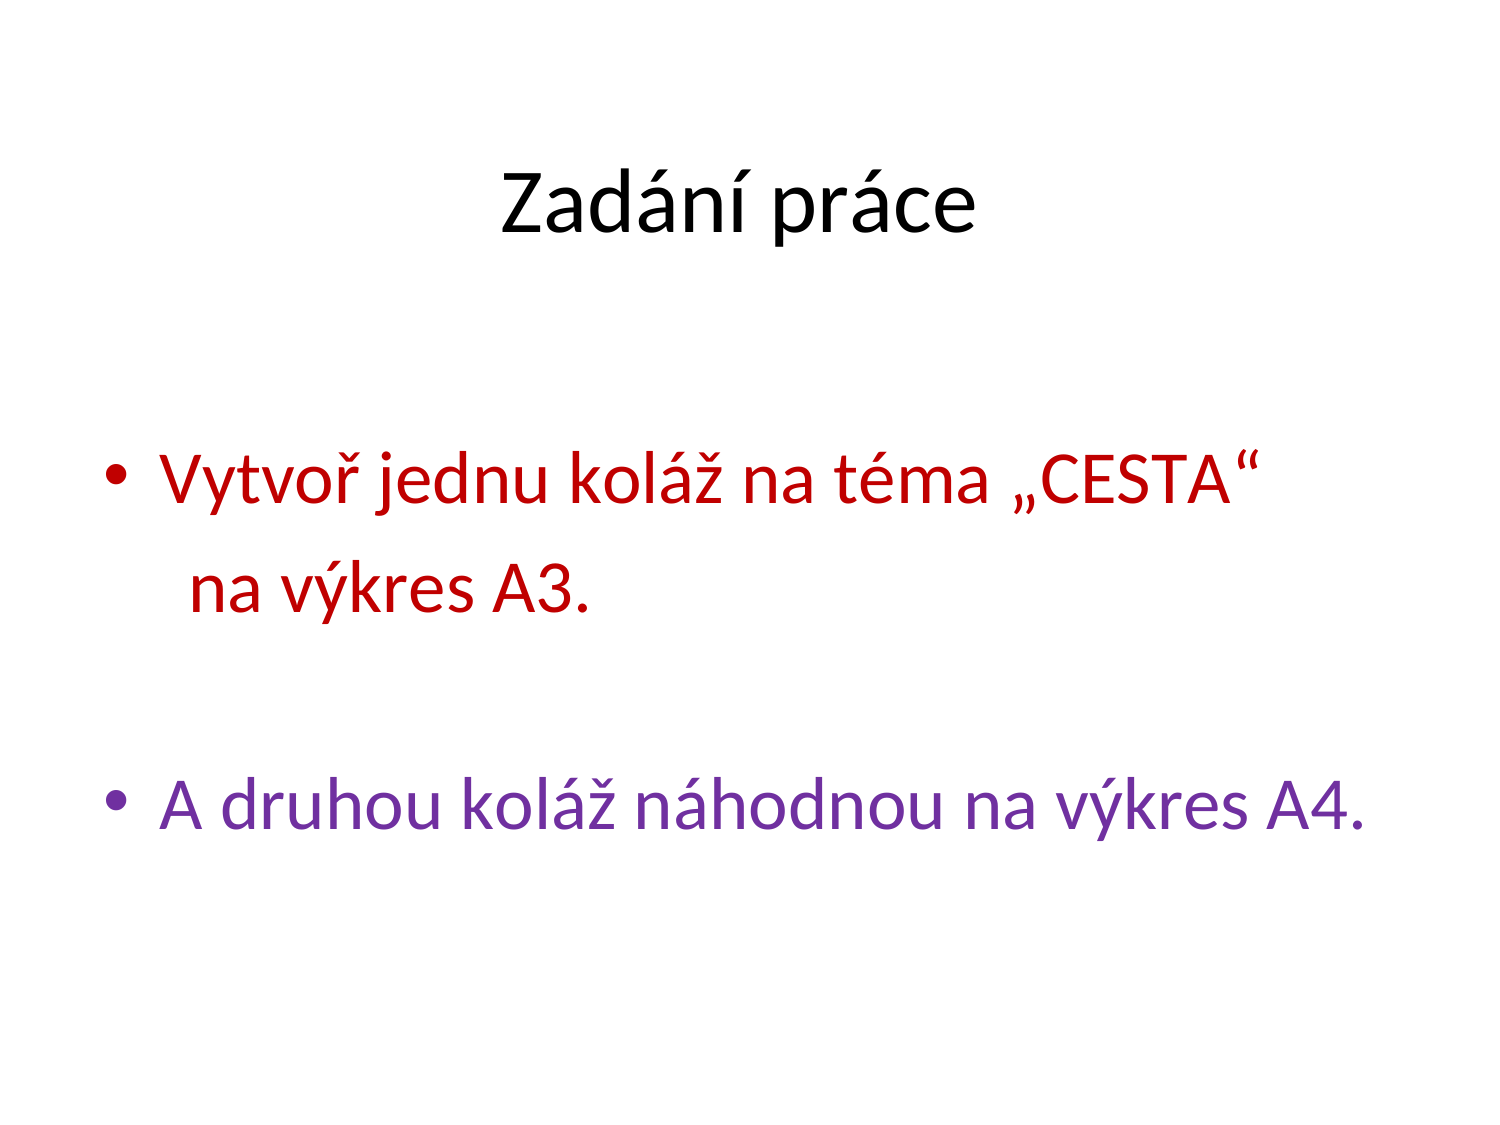

# Zadání práce
Vytvoř jednu koláž na téma „CESTA“
 na výkres A3.
A druhou koláž náhodnou na výkres A4.